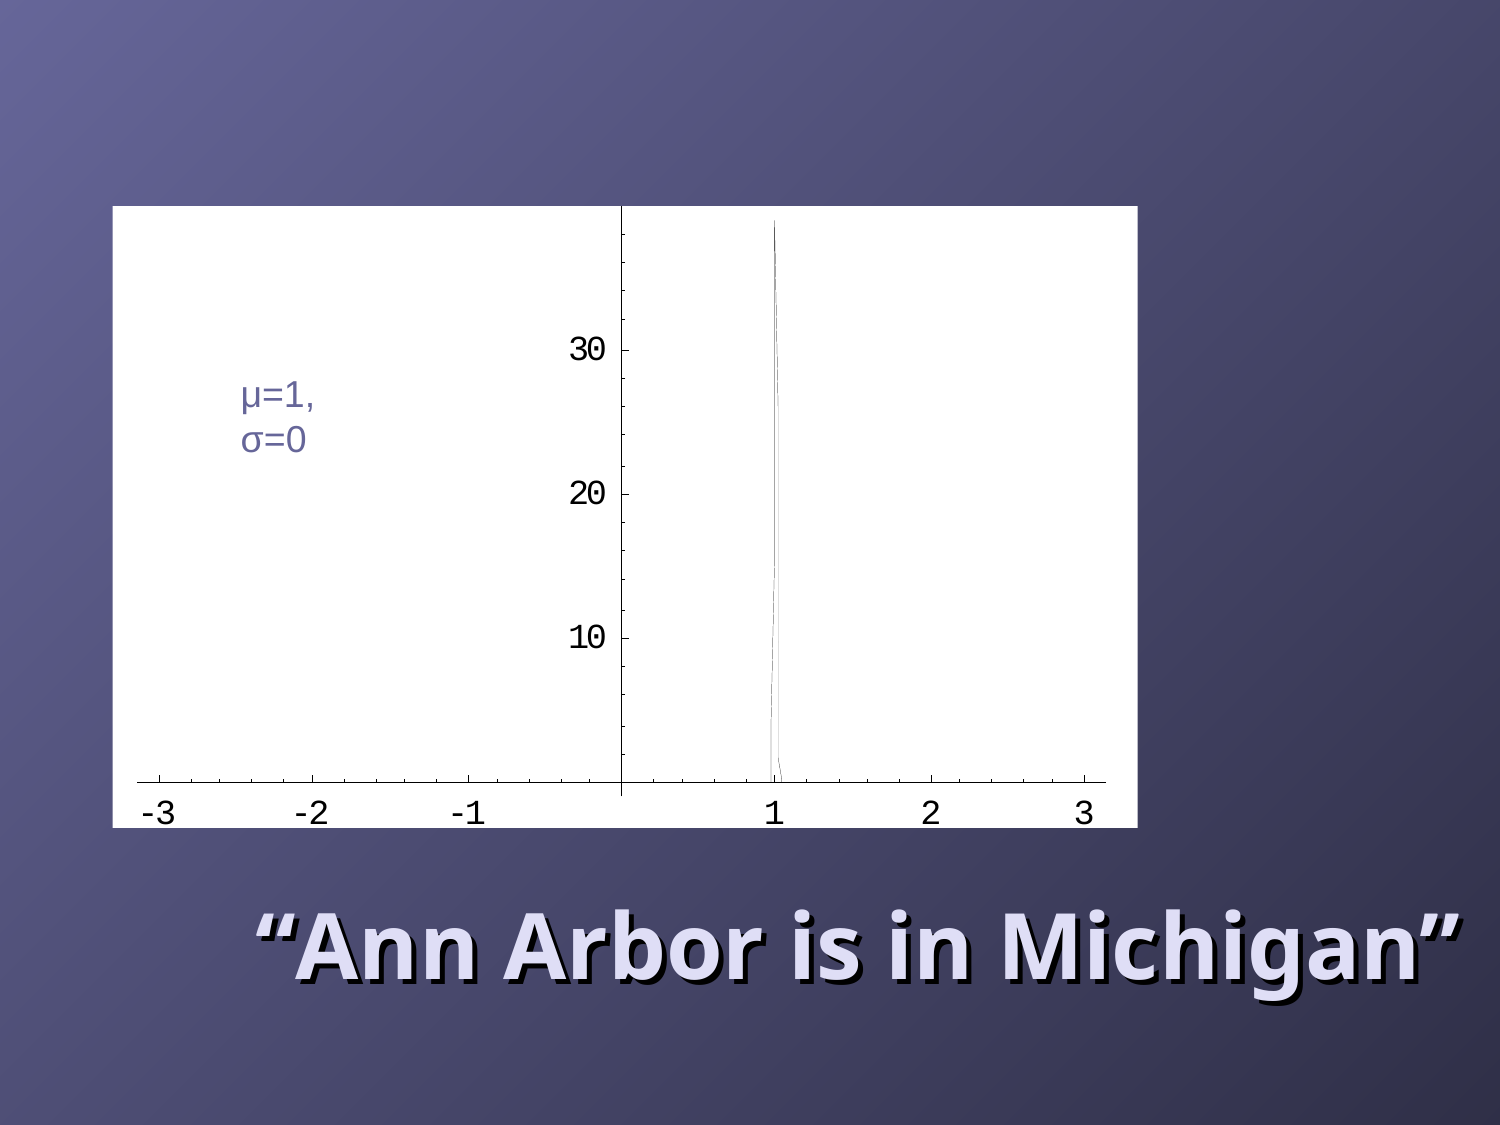

μ=1,
σ=0
# “Ann Arbor is in Michigan”